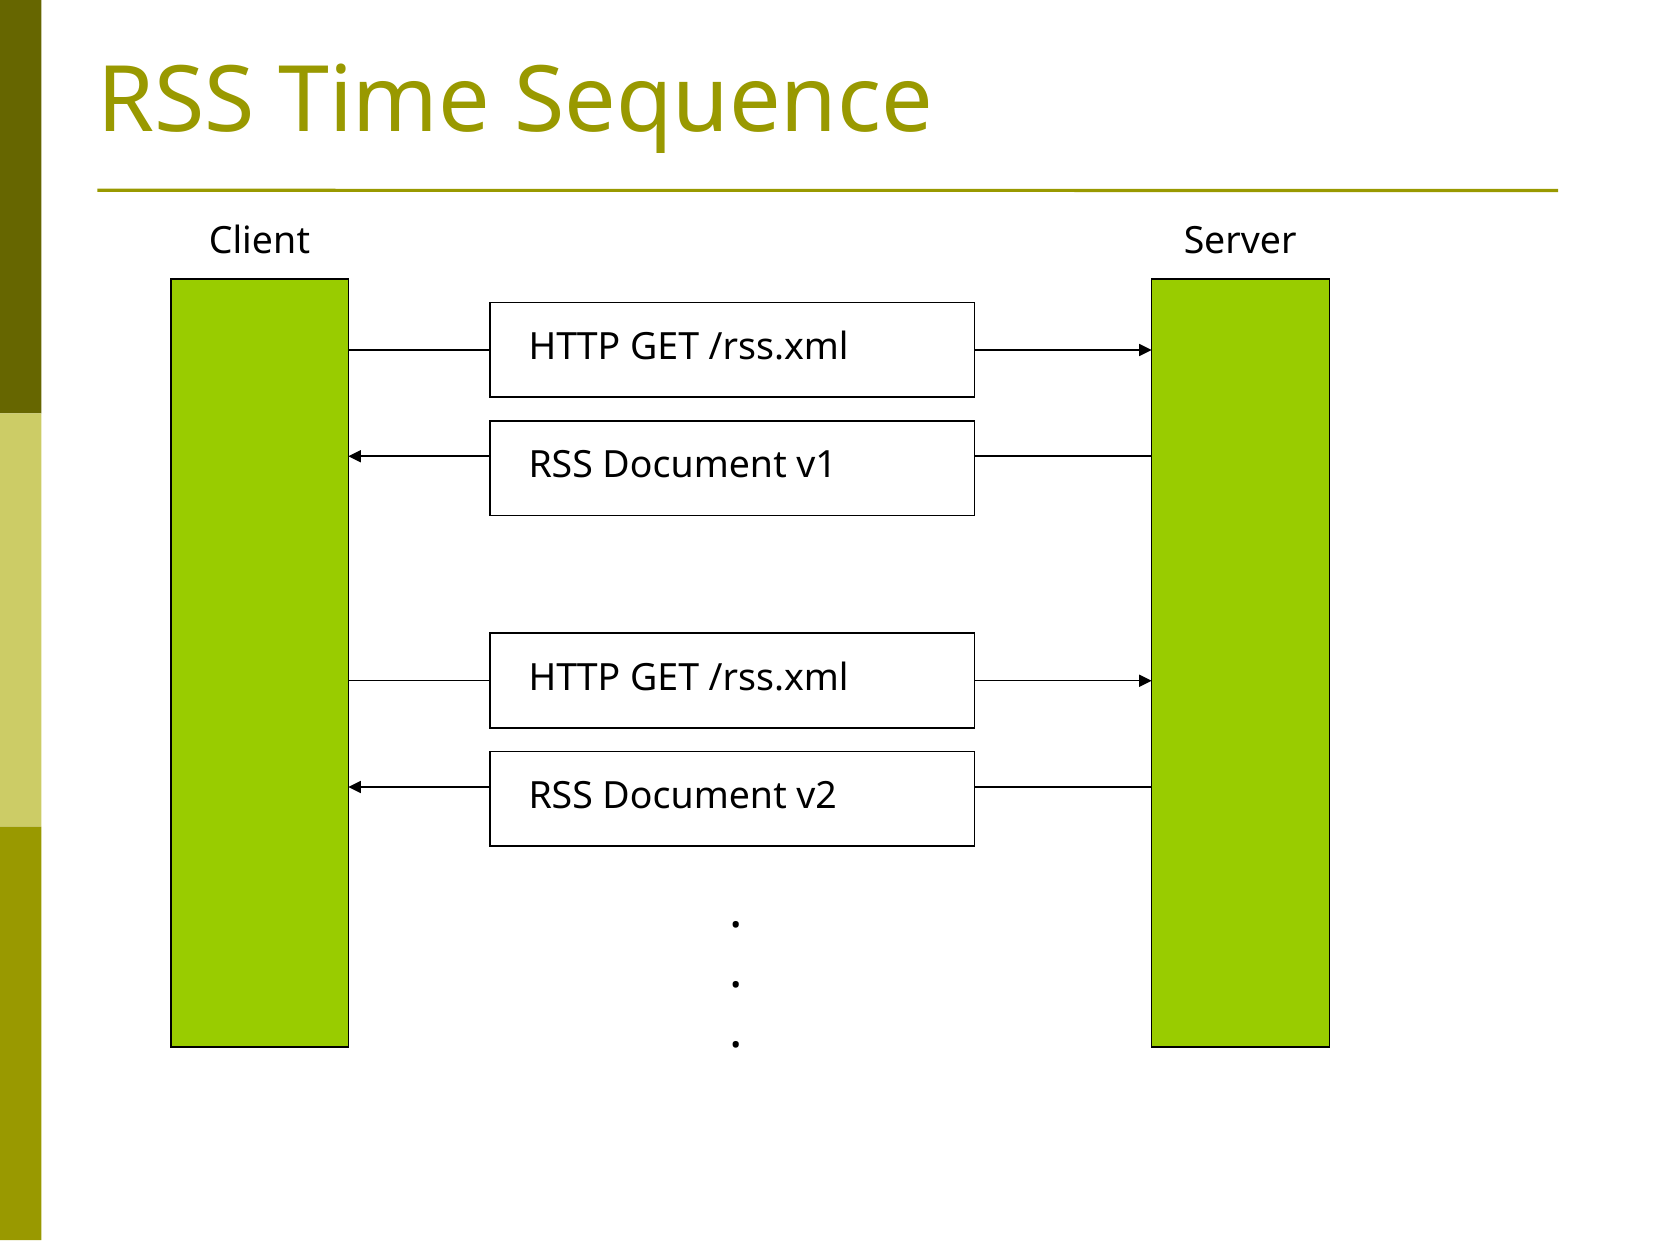

# RSS Time Sequence
Client
Server
HTTP GET /rss.xml
RSS Document v1
HTTP GET /rss.xml
RSS Document v2
.
.
.